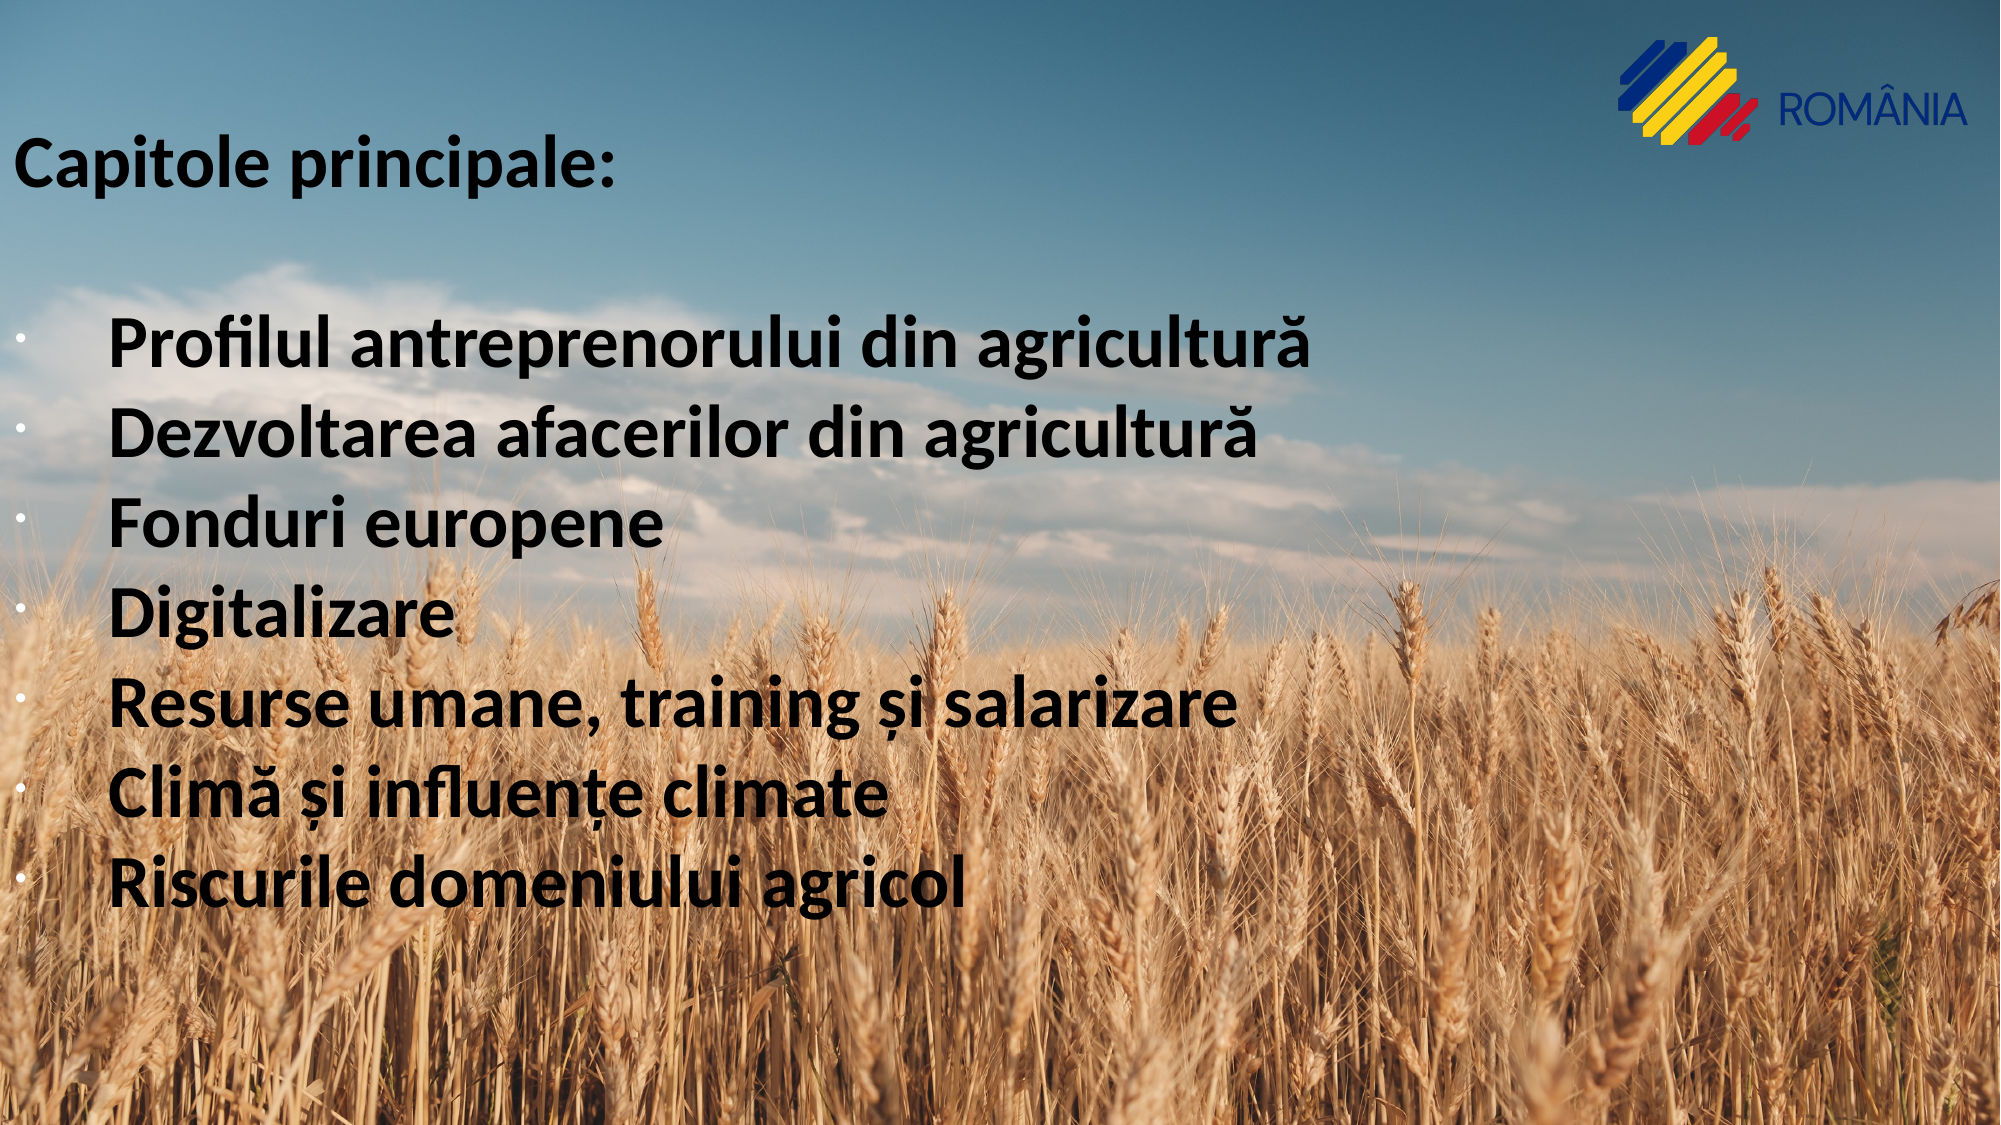

Capitole principale:
Profilul antreprenorului din agricultură
Dezvoltarea afacerilor din agricultură
Fonduri europene
Digitalizare
Resurse umane, training și salarizare
Climă și influențe climate
Riscurile domeniului agricol